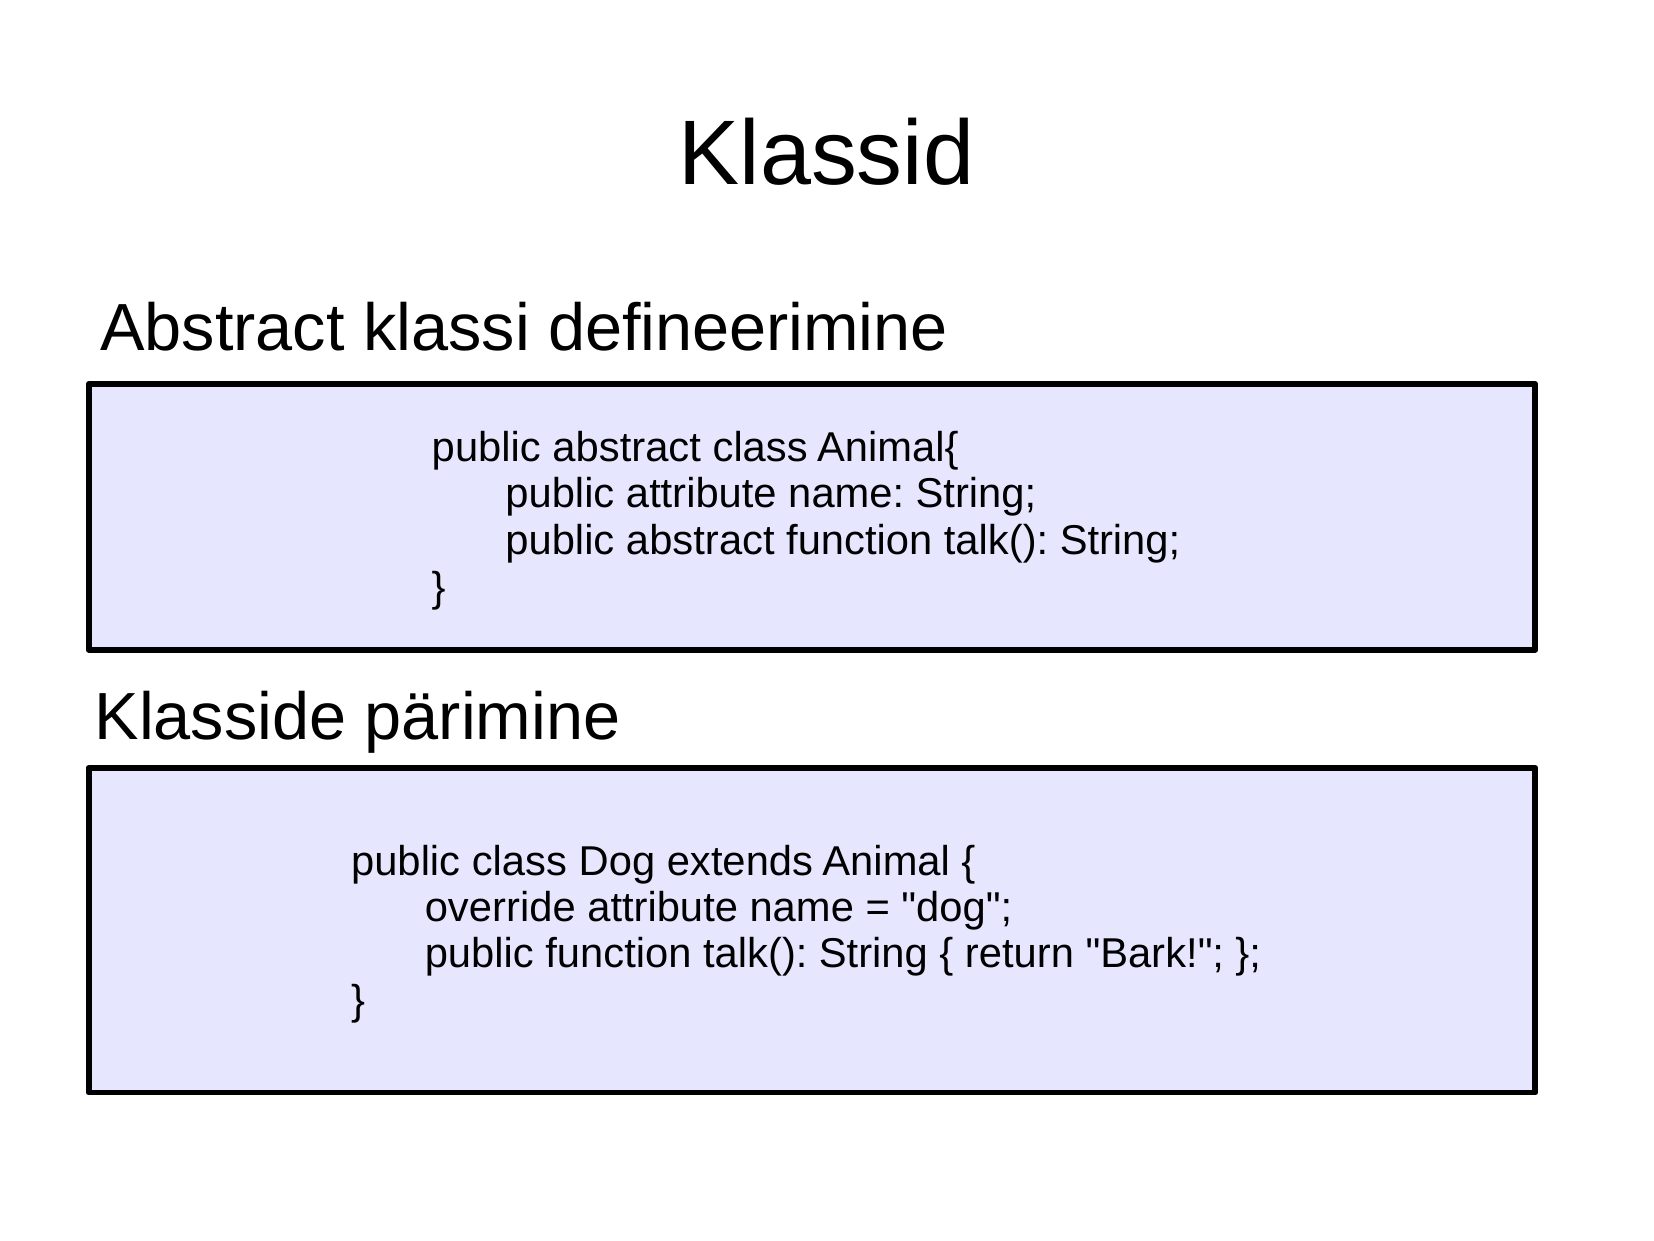

# Klassid
Abstract klassi defineerimine
public abstract class Animal{
	public attribute name: String;
	public abstract function talk(): String;
}
Klasside pärimine
public class Dog extends Animal {
	override attribute name = "dog";
	public function talk(): String { return "Bark!"; };
}